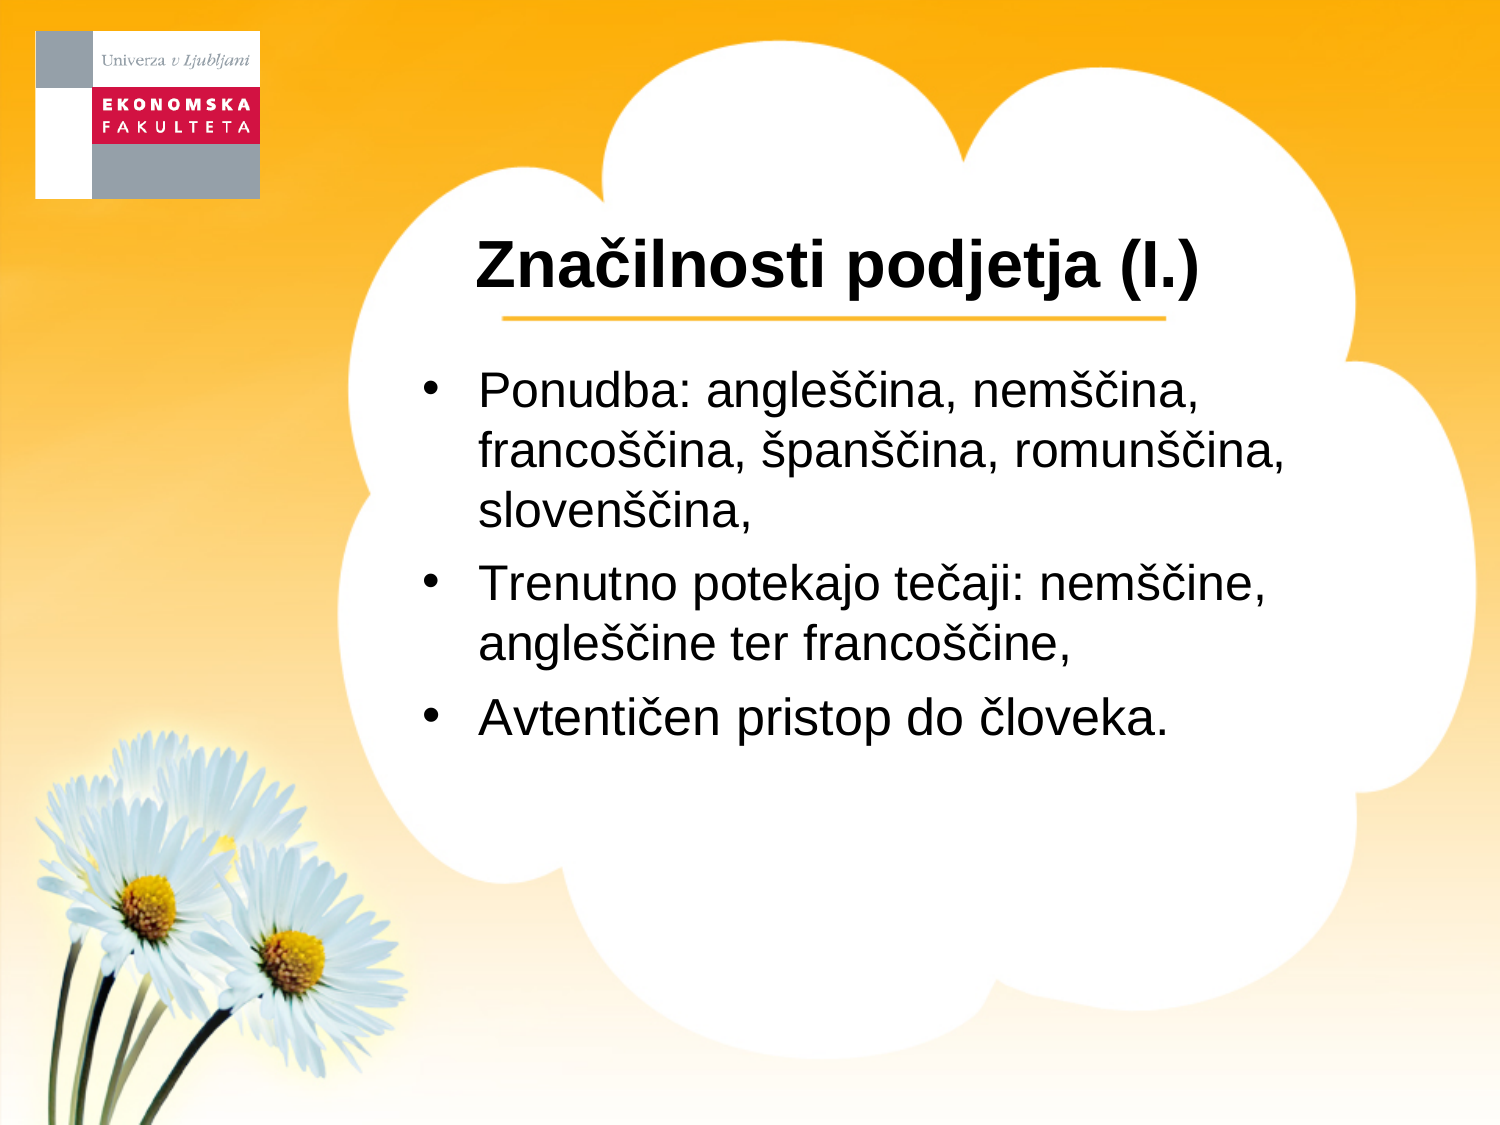

#
Značilnosti podjetja (I.)
http://www.svicarska-sola.gajba.net/
Ponudba: angleščina, nemščina, francoščina, španščina, romunščina, slovenščina,
Trenutno potekajo tečaji: nemščine, angleščine ter francoščine,
Avtentičen pristop do človeka.